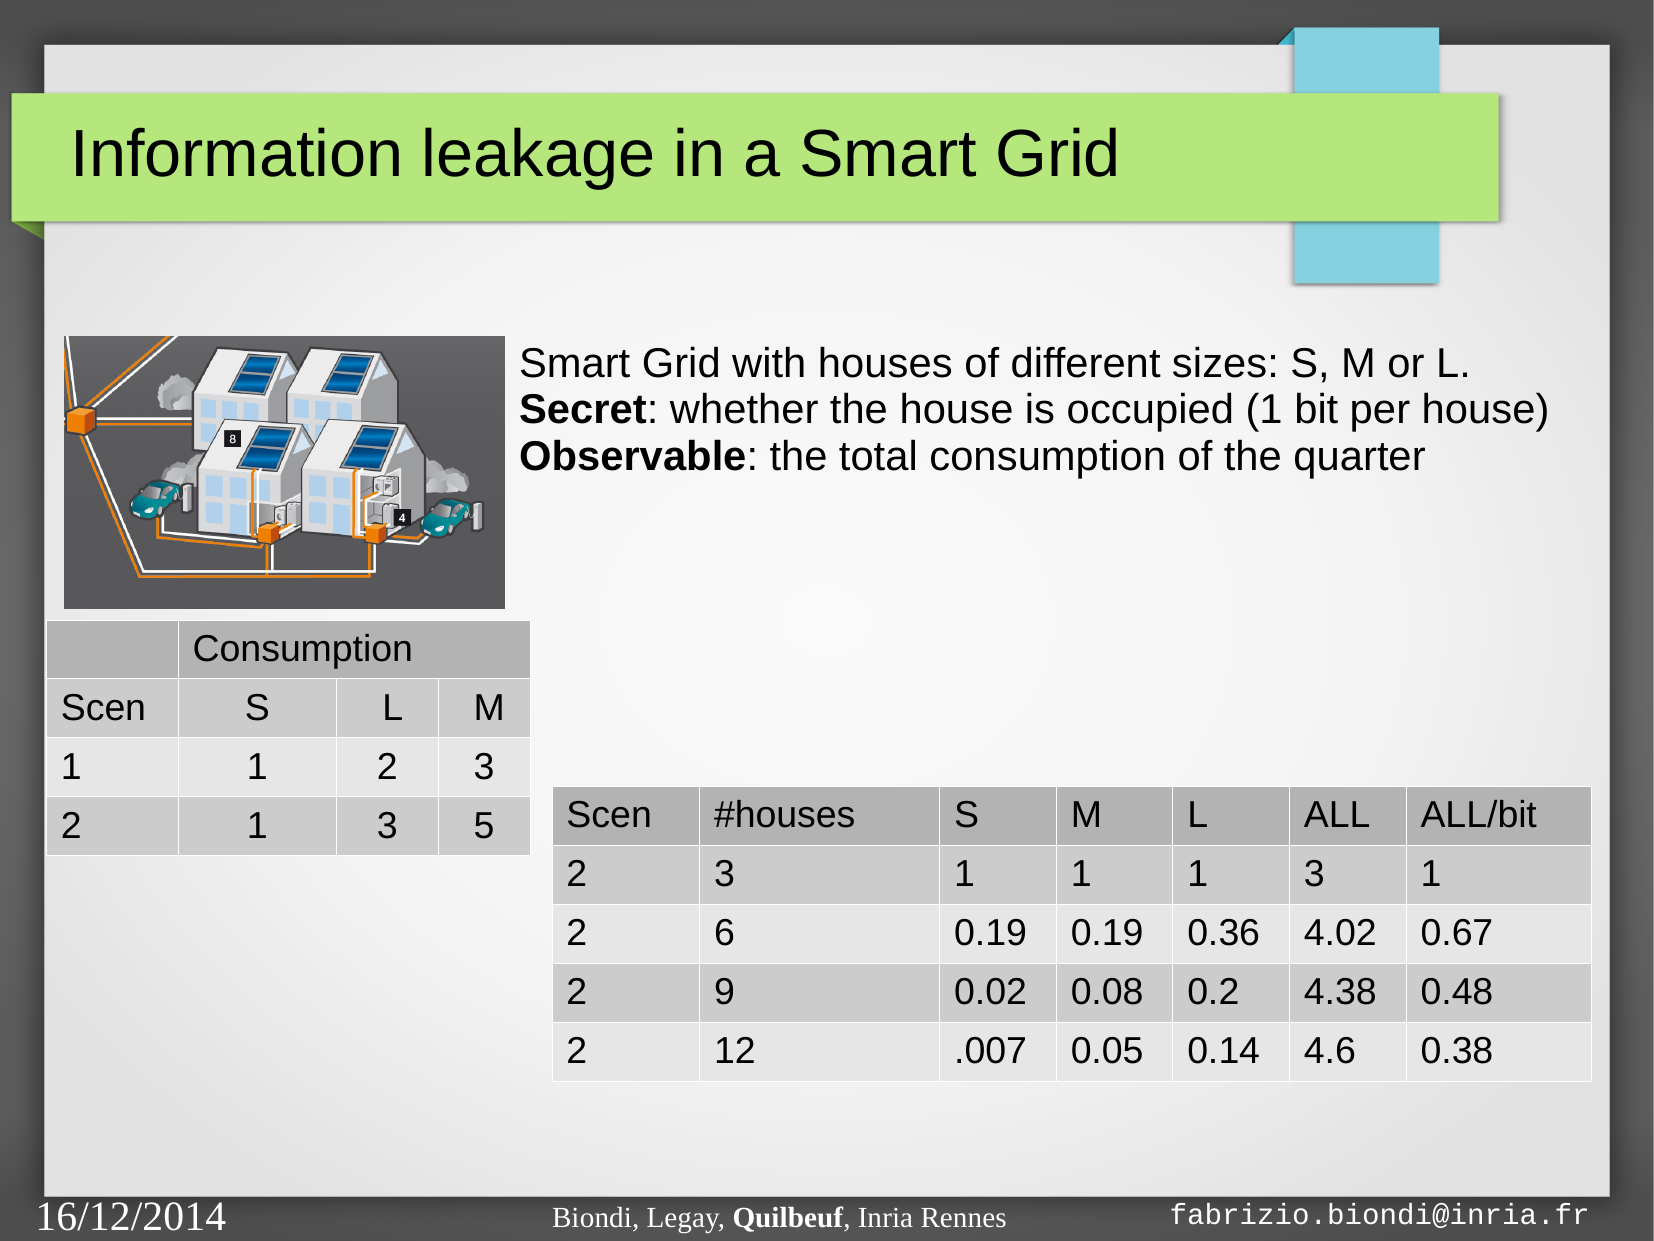

# Information leakage in a Smart Grid
Smart Grid with houses of different sizes: S, M or L.
Secret: whether the house is occupied (1 bit per house)
Observable: the total consumption of the quarter
| | Consumption | | |
| --- | --- | --- | --- |
| Scen | S | L | M |
| 1 | 1 | 2 | 3 |
| 2 | 1 | 3 | 5 |
| Scen | #houses | S | M | L | ALL | ALL/bit |
| --- | --- | --- | --- | --- | --- | --- |
| 2 | 3 | 1 | 1 | 1 | 3 | 1 |
| 2 | 6 | 0.19 | 0.19 | 0.36 | 4.02 | 0.67 |
| 2 | 9 | 0.02 | 0.08 | 0.2 | 4.38 | 0.48 |
| 2 | 12 | .007 | 0.05 | 0.14 | 4.6 | 0.38 |
18/04/2014
Fabrizio Biondi, INRIA Rennes